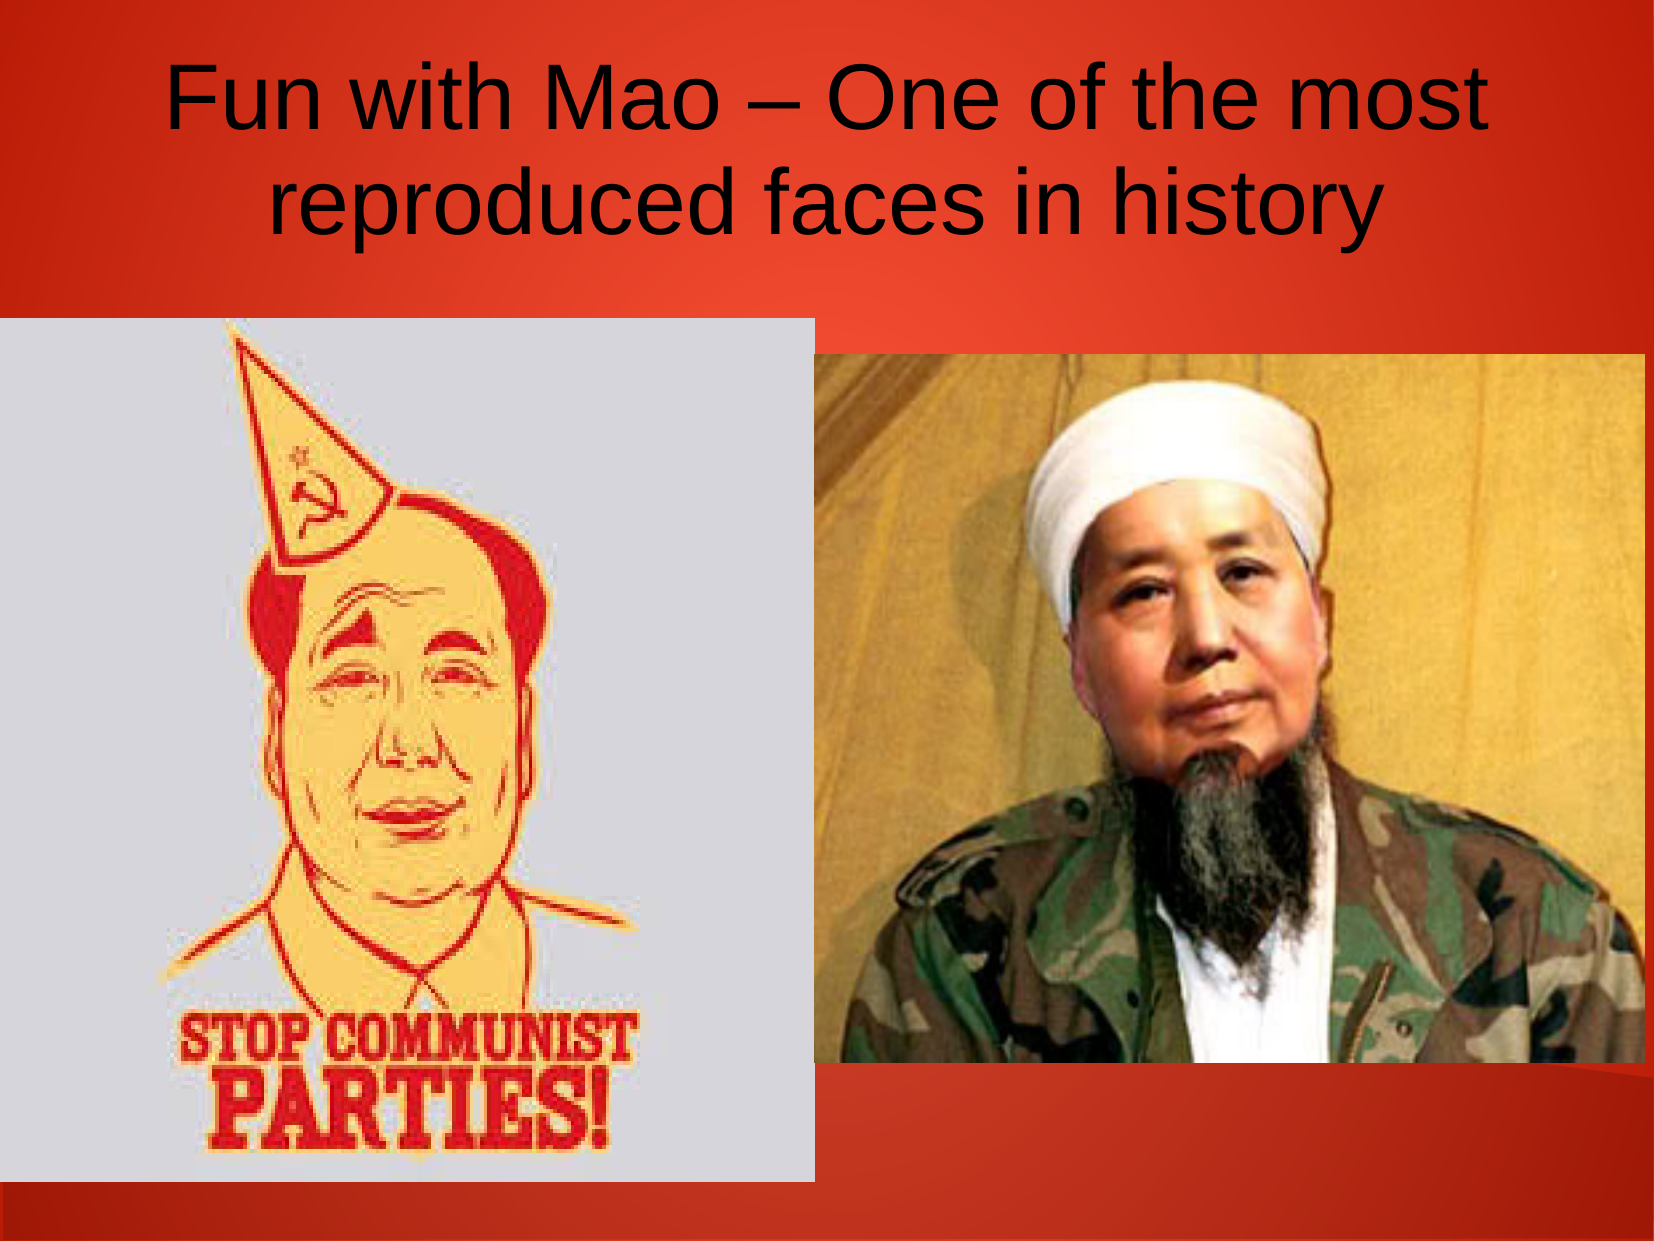

# Fun with Mao – One of the most reproduced faces in history